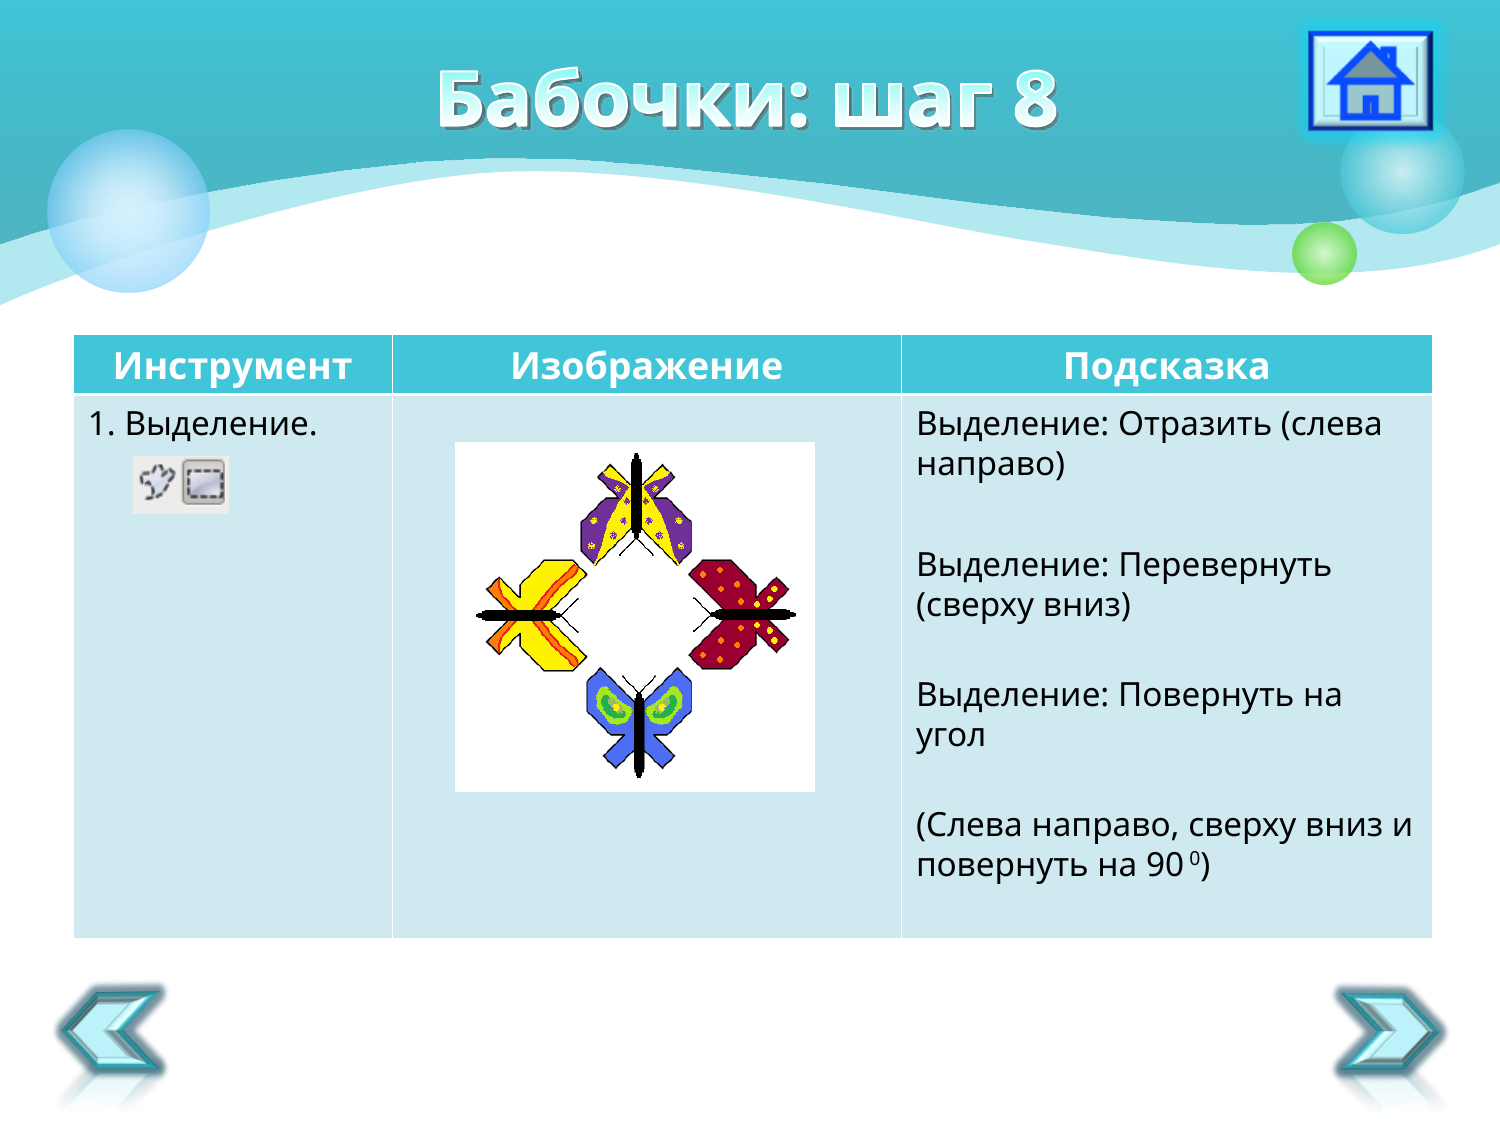

Бабочки: шаг 8
| Инструмент | Изображение | Подсказка |
| --- | --- | --- |
| 1. Выделение. | | Выделение: Отразить (слева направо) Выделение: Перевернуть (сверху вниз) Выделение: Повернуть на угол (Слева направо, сверху вниз и повернуть на 90 0) |